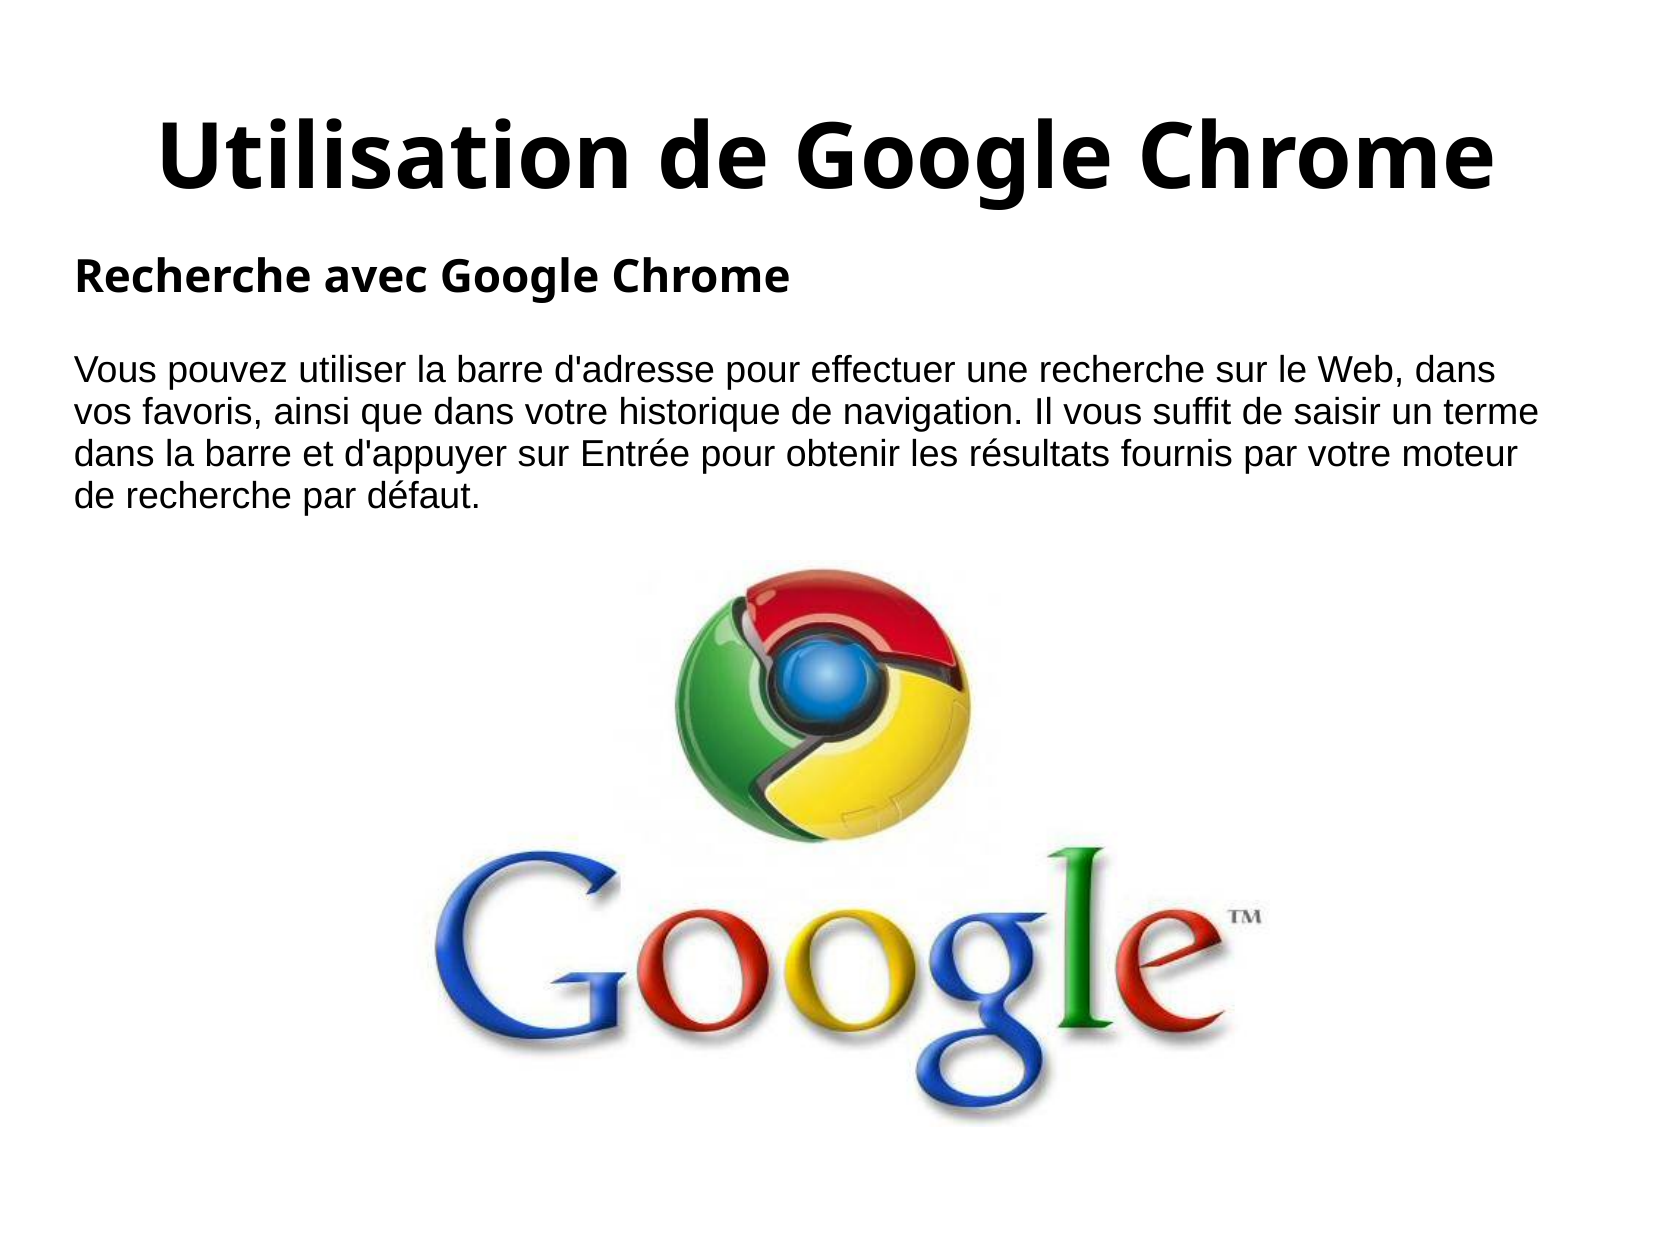

# Utilisation de Google Chrome
Recherche avec Google Chrome
Vous pouvez utiliser la barre d'adresse pour effectuer une recherche sur le Web, dans vos favoris, ainsi que dans votre historique de navigation. Il vous suffit de saisir un terme dans la barre et d'appuyer sur Entrée pour obtenir les résultats fournis par votre moteur de recherche par défaut.